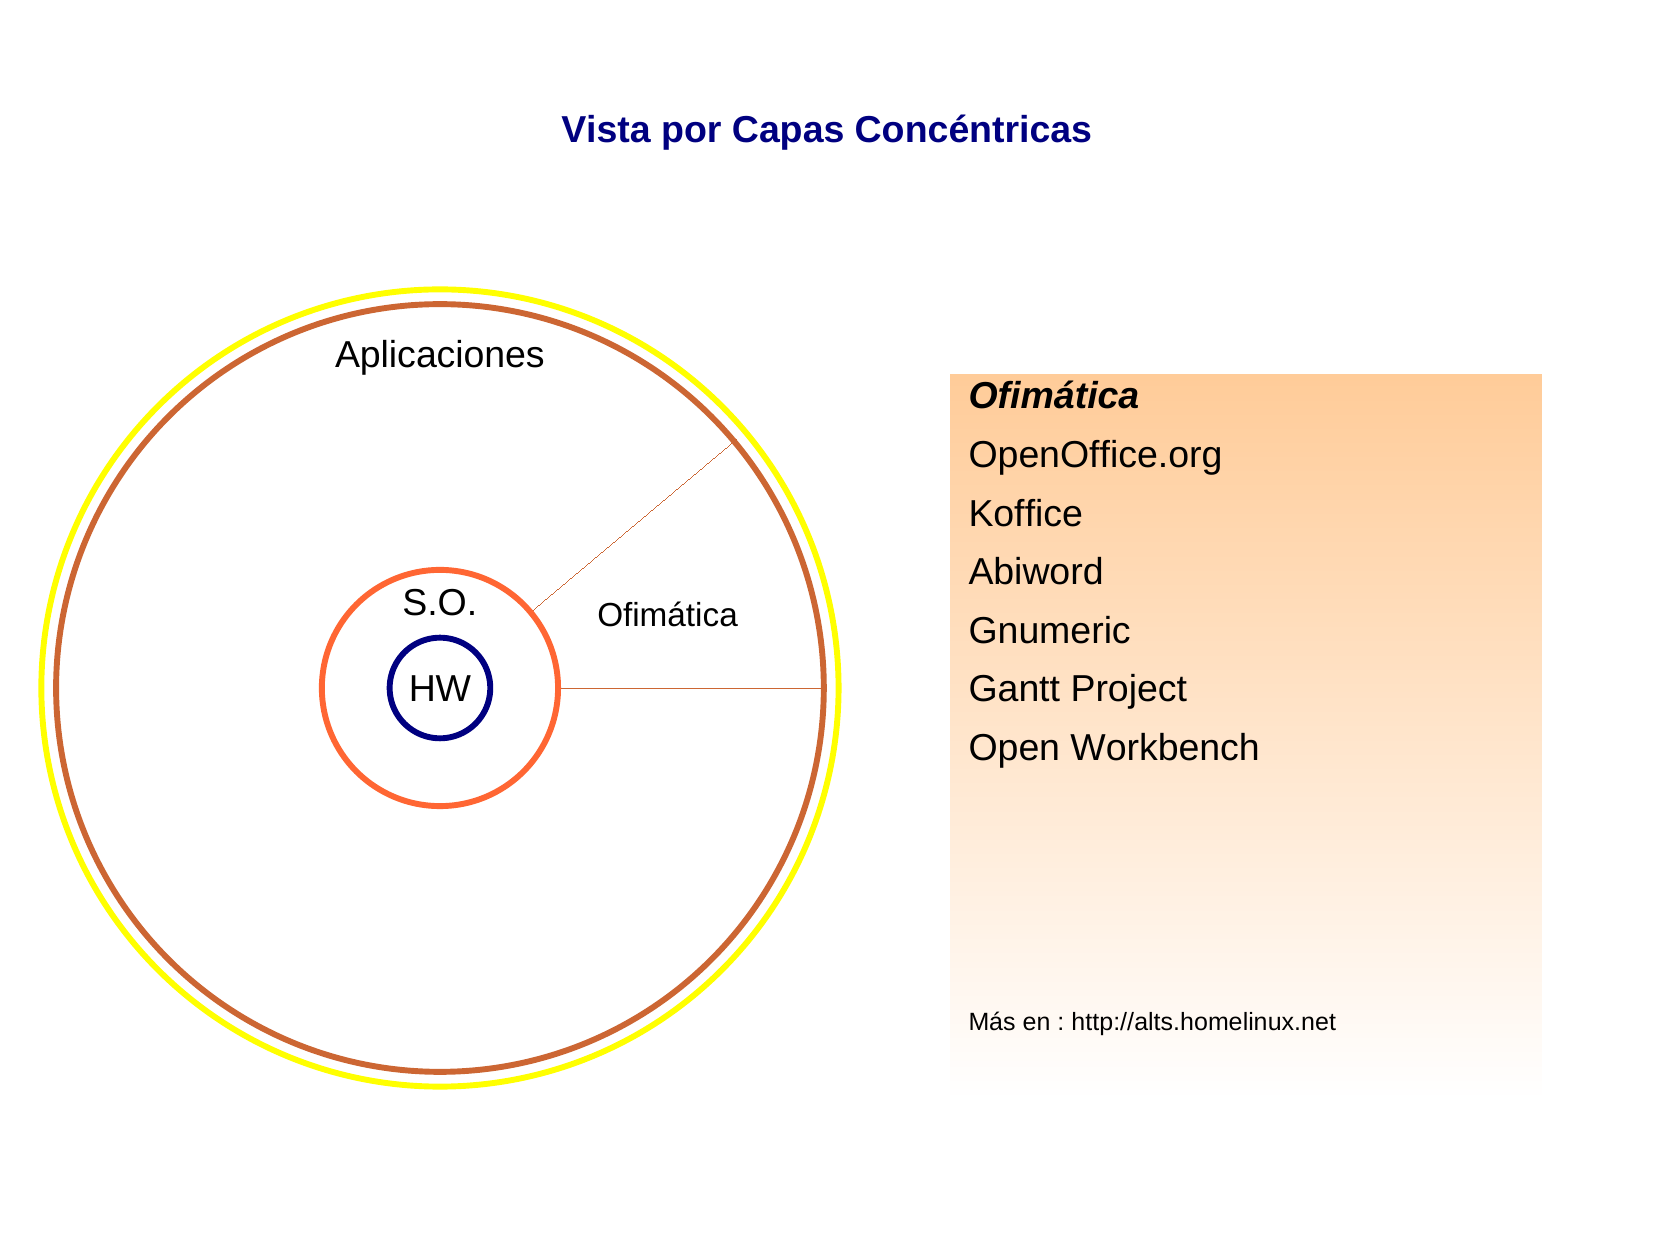

Vista por Capas Concéntricas
Aplicaciones
# Ofimática
OpenOffice.org
Koffice
Abiword
Gnumeric
Gantt Project
Open Workbench
Más en : http://alts.homelinux.net
S.O.
Ofimática
HW